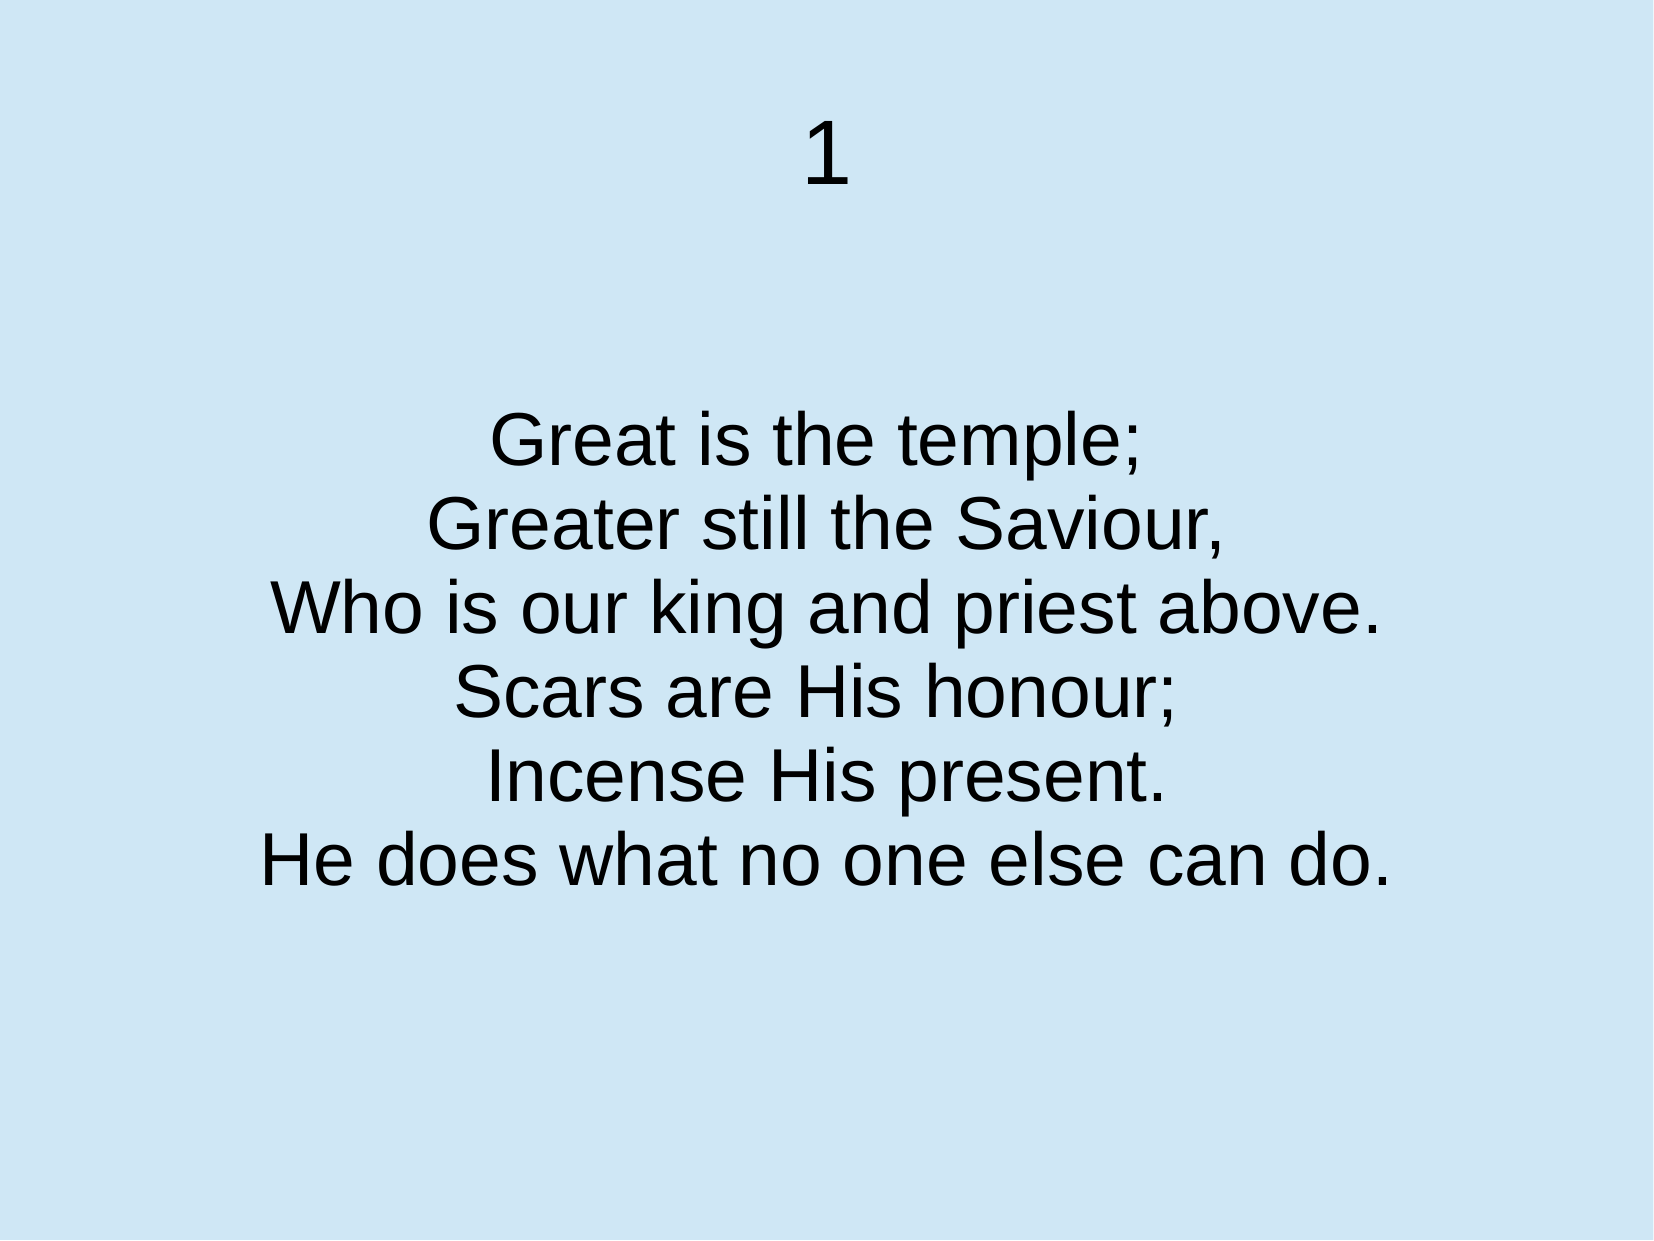

# 1
Great is the temple;
Greater still the Saviour,
Who is our king and priest above.
Scars are His honour;
Incense His present.
He does what no one else can do.